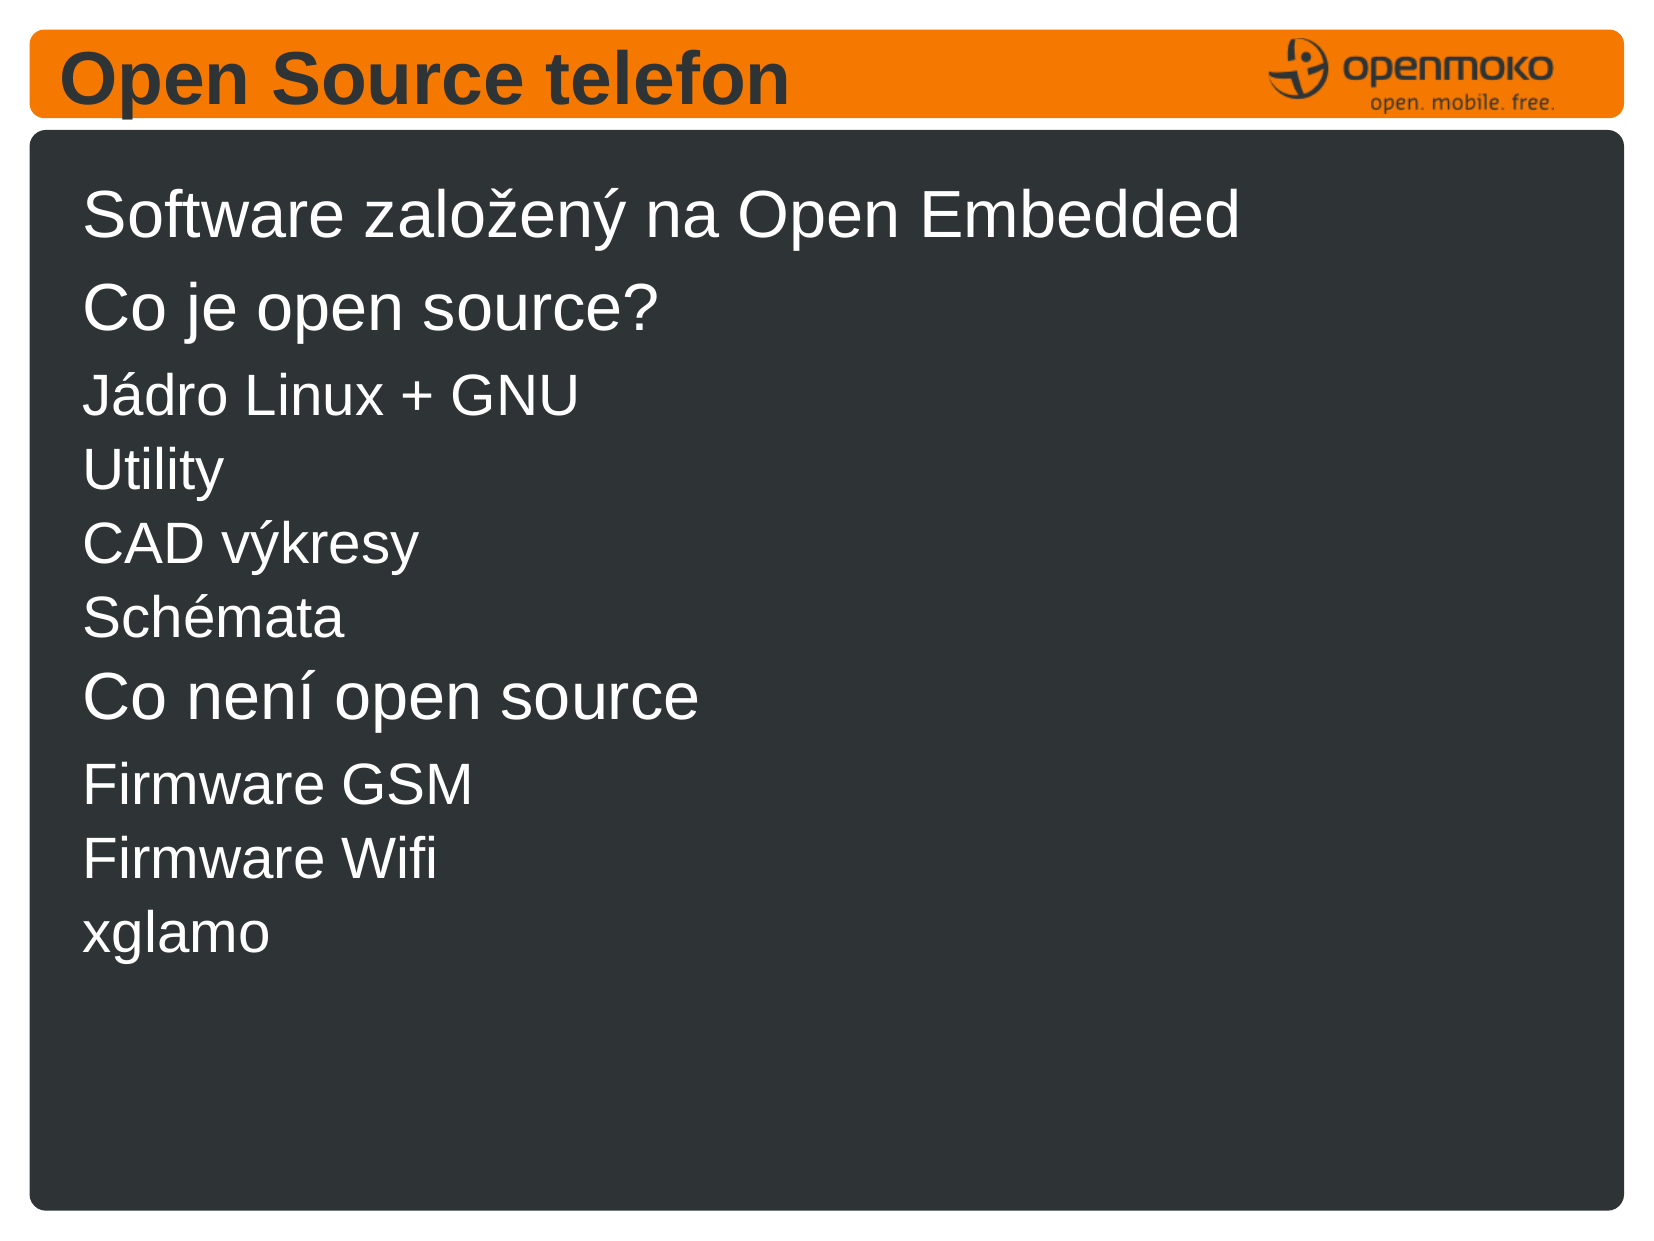

# Open Source telefon
Software založený na Open Embedded
Co je open source?
Jádro Linux + GNU
Utility
CAD výkresy
Schémata
Co není open source
Firmware GSM
Firmware Wifi
xglamo